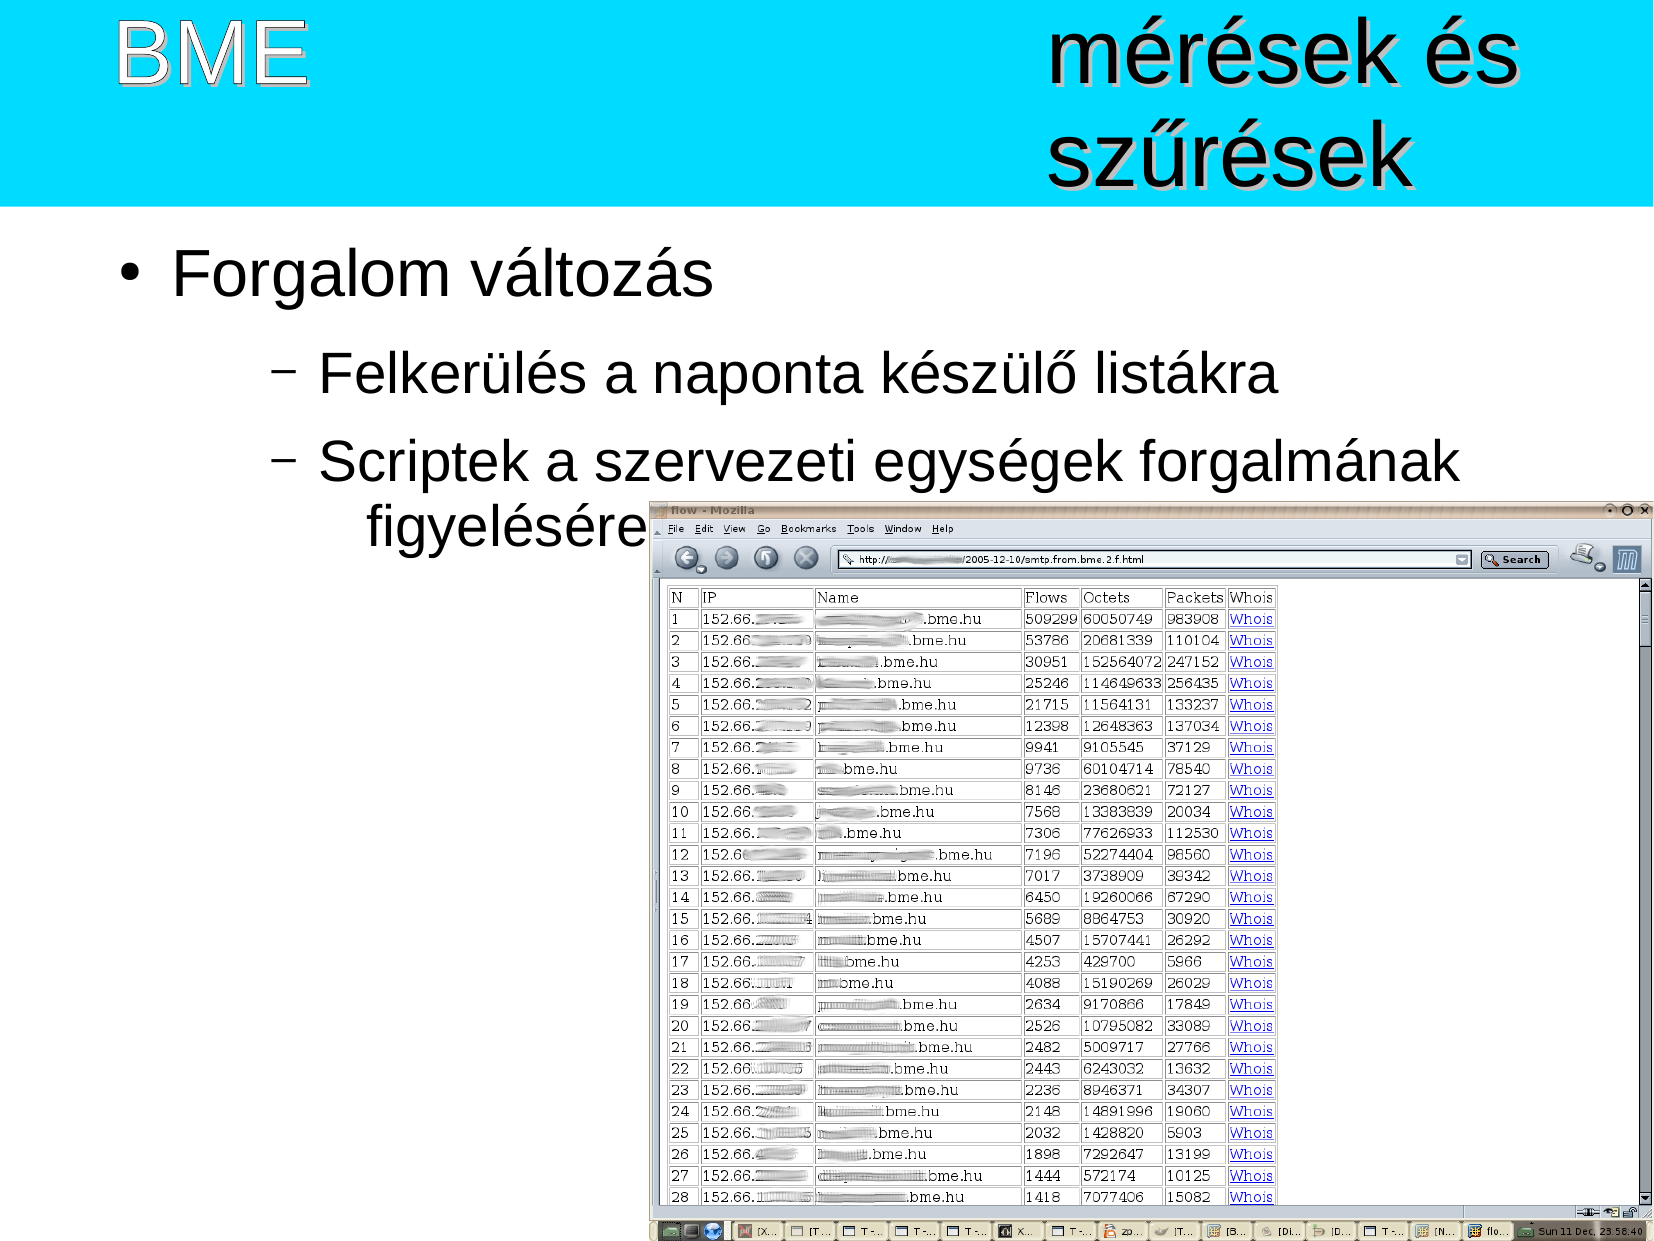

BME	mérések és 				szűrések
# Forgalom változás
Felkerülés a naponta készülő listákra
Scriptek a szervezeti egységek forgalmának figyelésére